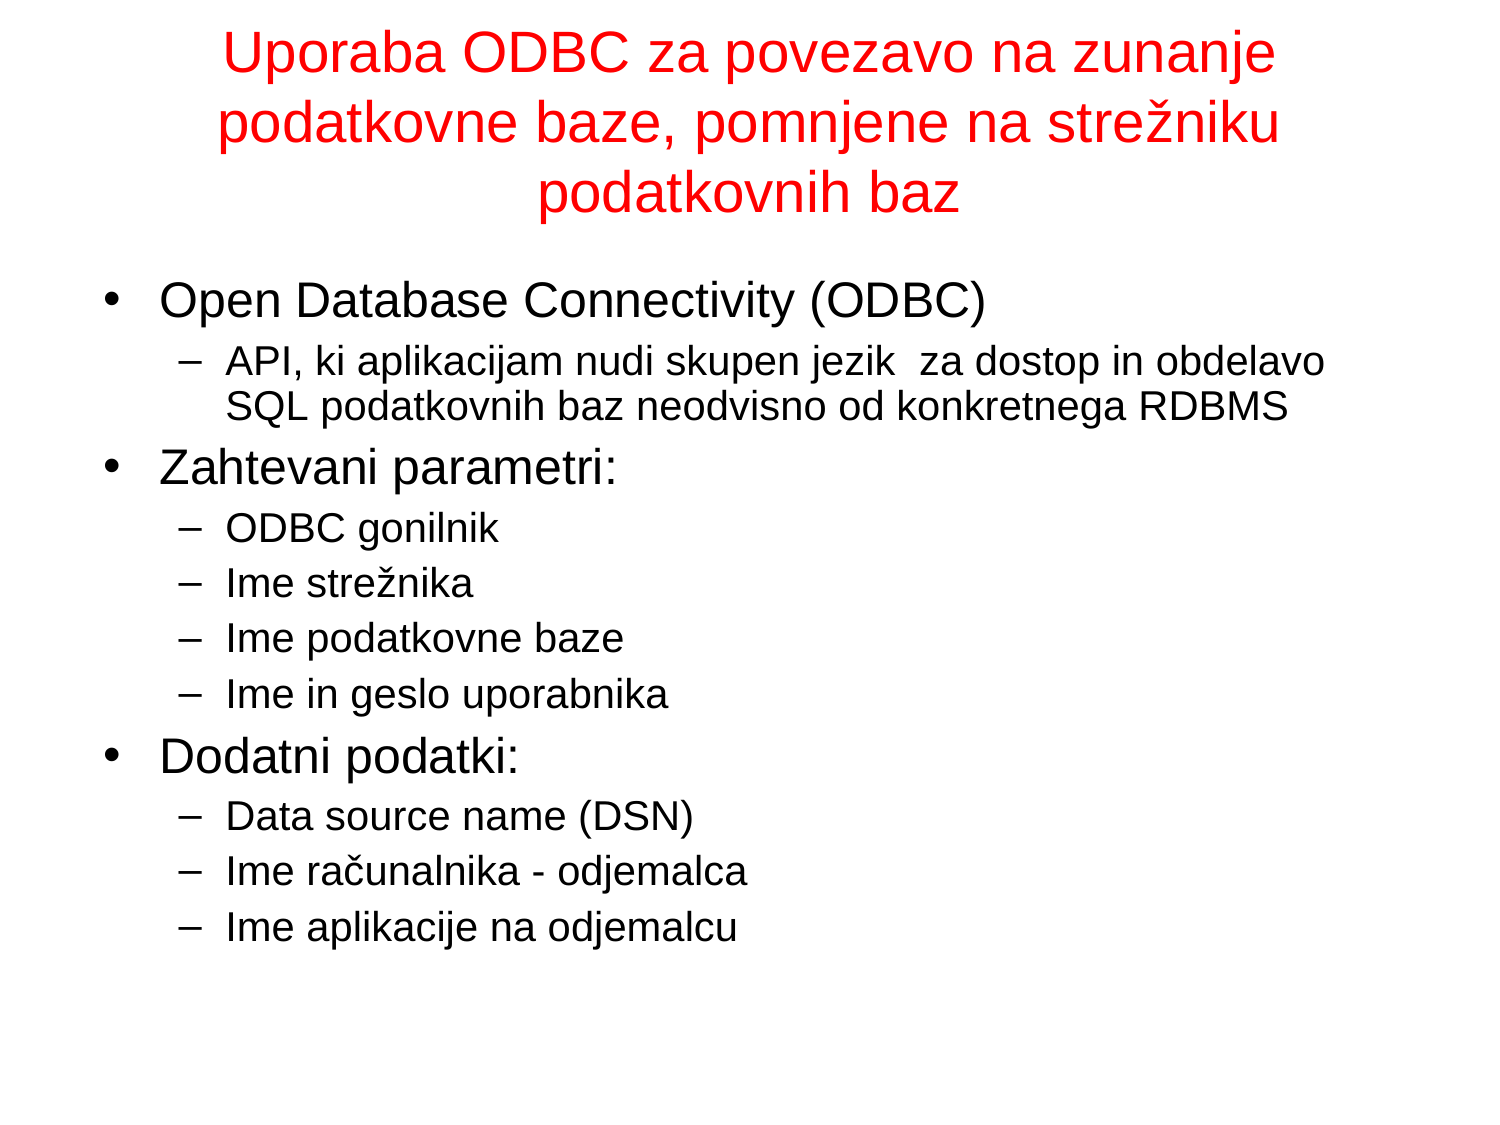

# Uporaba ODBC za povezavo na zunanje podatkovne baze, pomnjene na strežniku podatkovnih baz
Open Database Connectivity (ODBC)
API, ki aplikacijam nudi skupen jezik za dostop in obdelavo SQL podatkovnih baz neodvisno od konkretnega RDBMS
Zahtevani parametri:
ODBC gonilnik
Ime strežnika
Ime podatkovne baze
Ime in geslo uporabnika
Dodatni podatki:
Data source name (DSN)
Ime računalnika - odjemalca
Ime aplikacije na odjemalcu